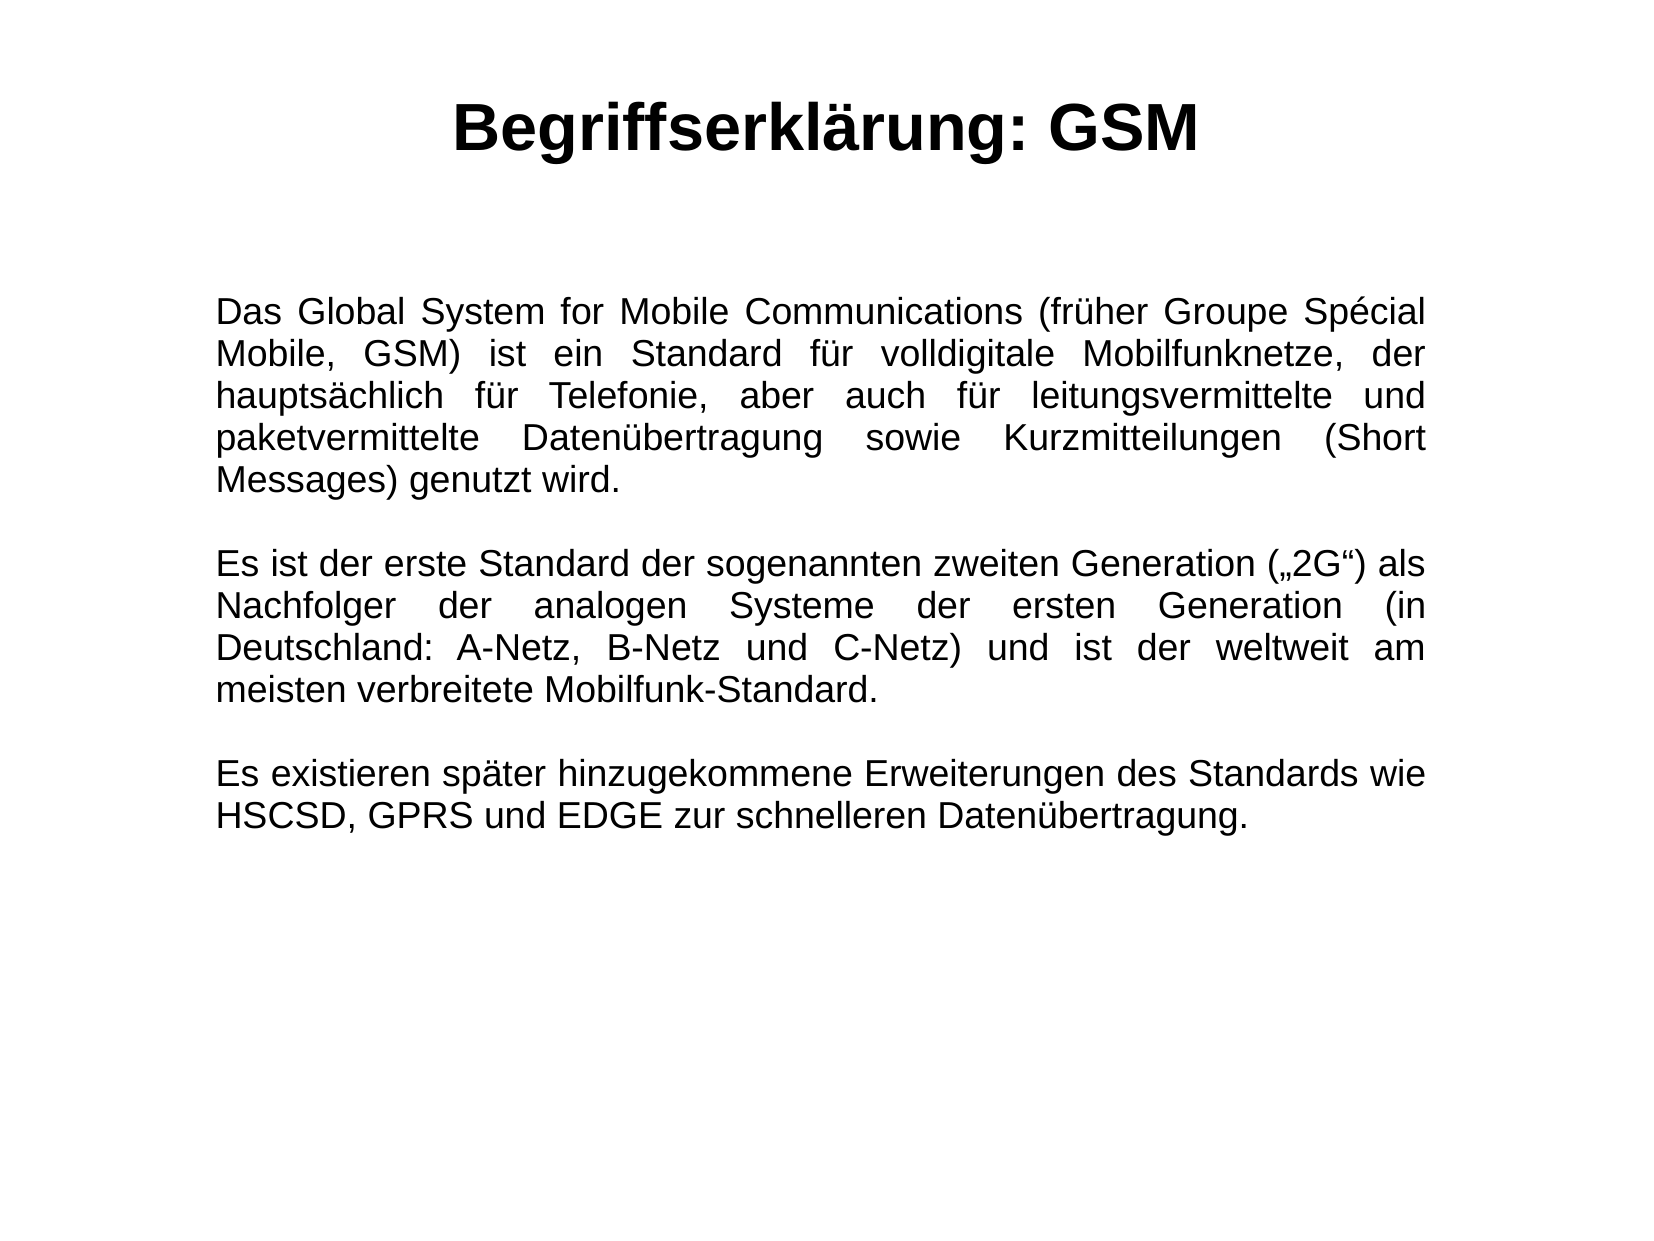

Begriffserklärung: GSM
Das Global System for Mobile Communications (früher Groupe Spécial Mobile, GSM) ist ein Standard für volldigitale Mobilfunknetze, der hauptsächlich für Telefonie, aber auch für leitungsvermittelte und paketvermittelte Datenübertragung sowie Kurzmitteilungen (Short Messages) genutzt wird.
Es ist der erste Standard der sogenannten zweiten Generation („2G“) als Nachfolger der analogen Systeme der ersten Generation (in Deutschland: A-Netz, B-Netz und C-Netz) und ist der weltweit am meisten verbreitete Mobilfunk-Standard.
Es existieren später hinzugekommene Erweiterungen des Standards wie HSCSD, GPRS und EDGE zur schnelleren Datenübertragung.